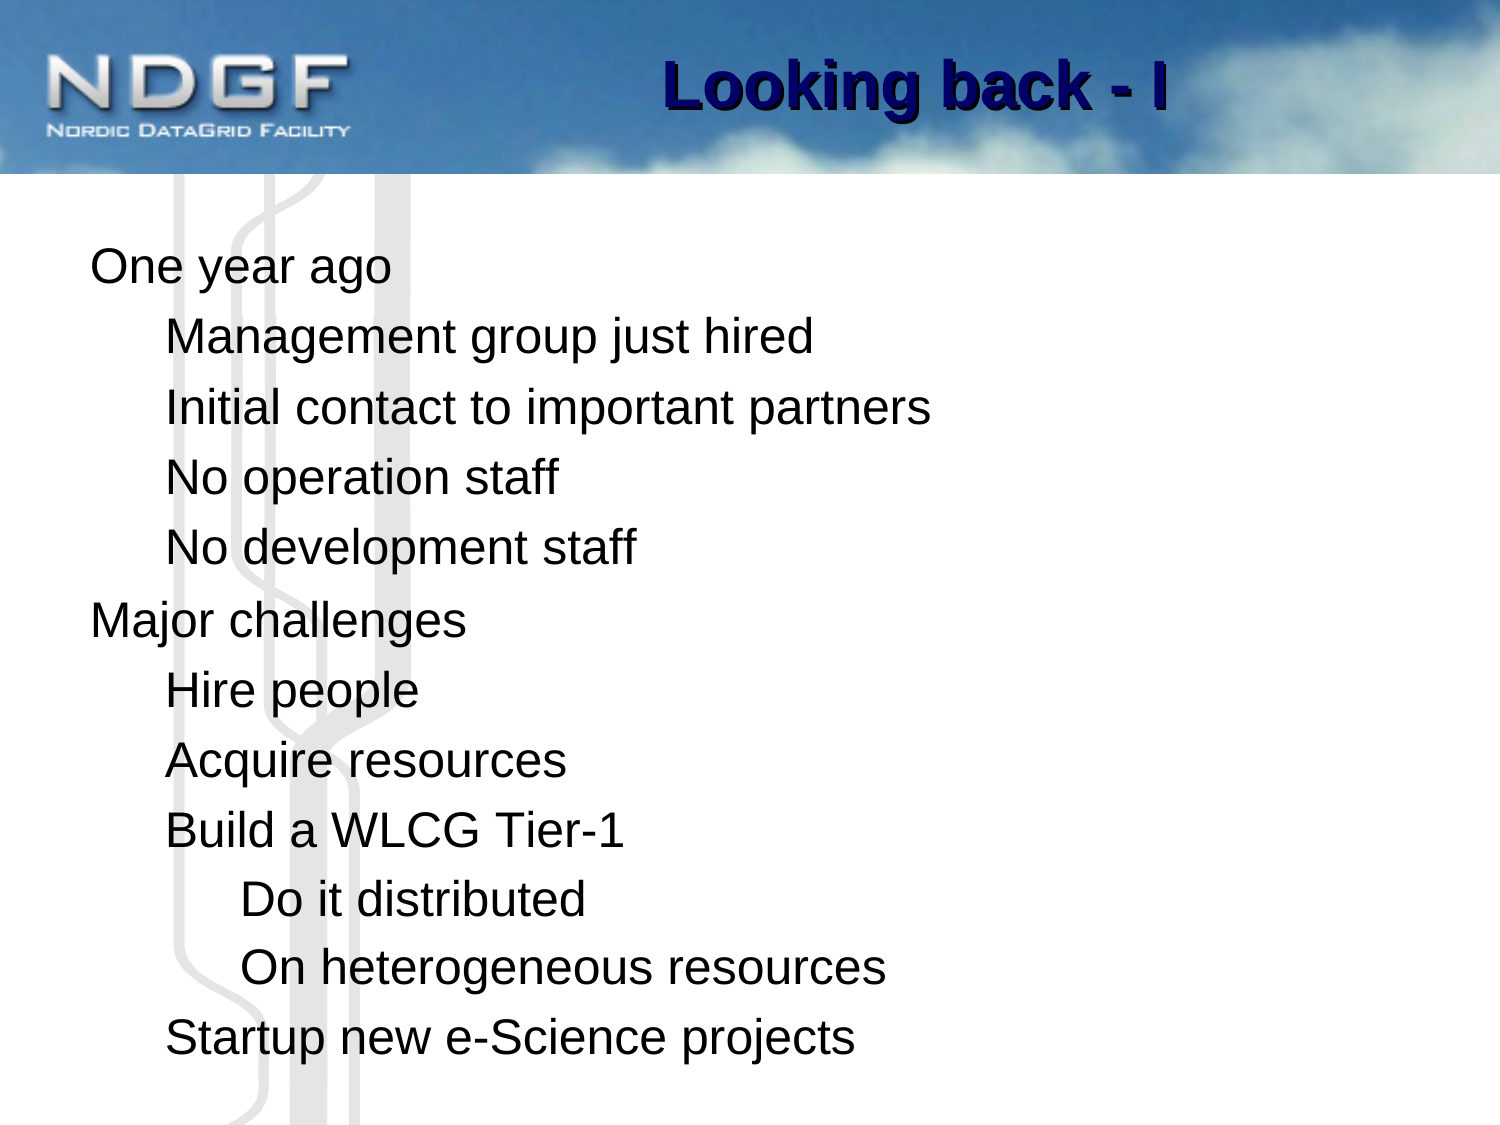

# Looking back - I
One year ago
Management group just hired
Initial contact to important partners
No operation staff
No development staff
Major challenges
Hire people
Acquire resources
Build a WLCG Tier-1
Do it distributed
On heterogeneous resources
Startup new e-Science projects